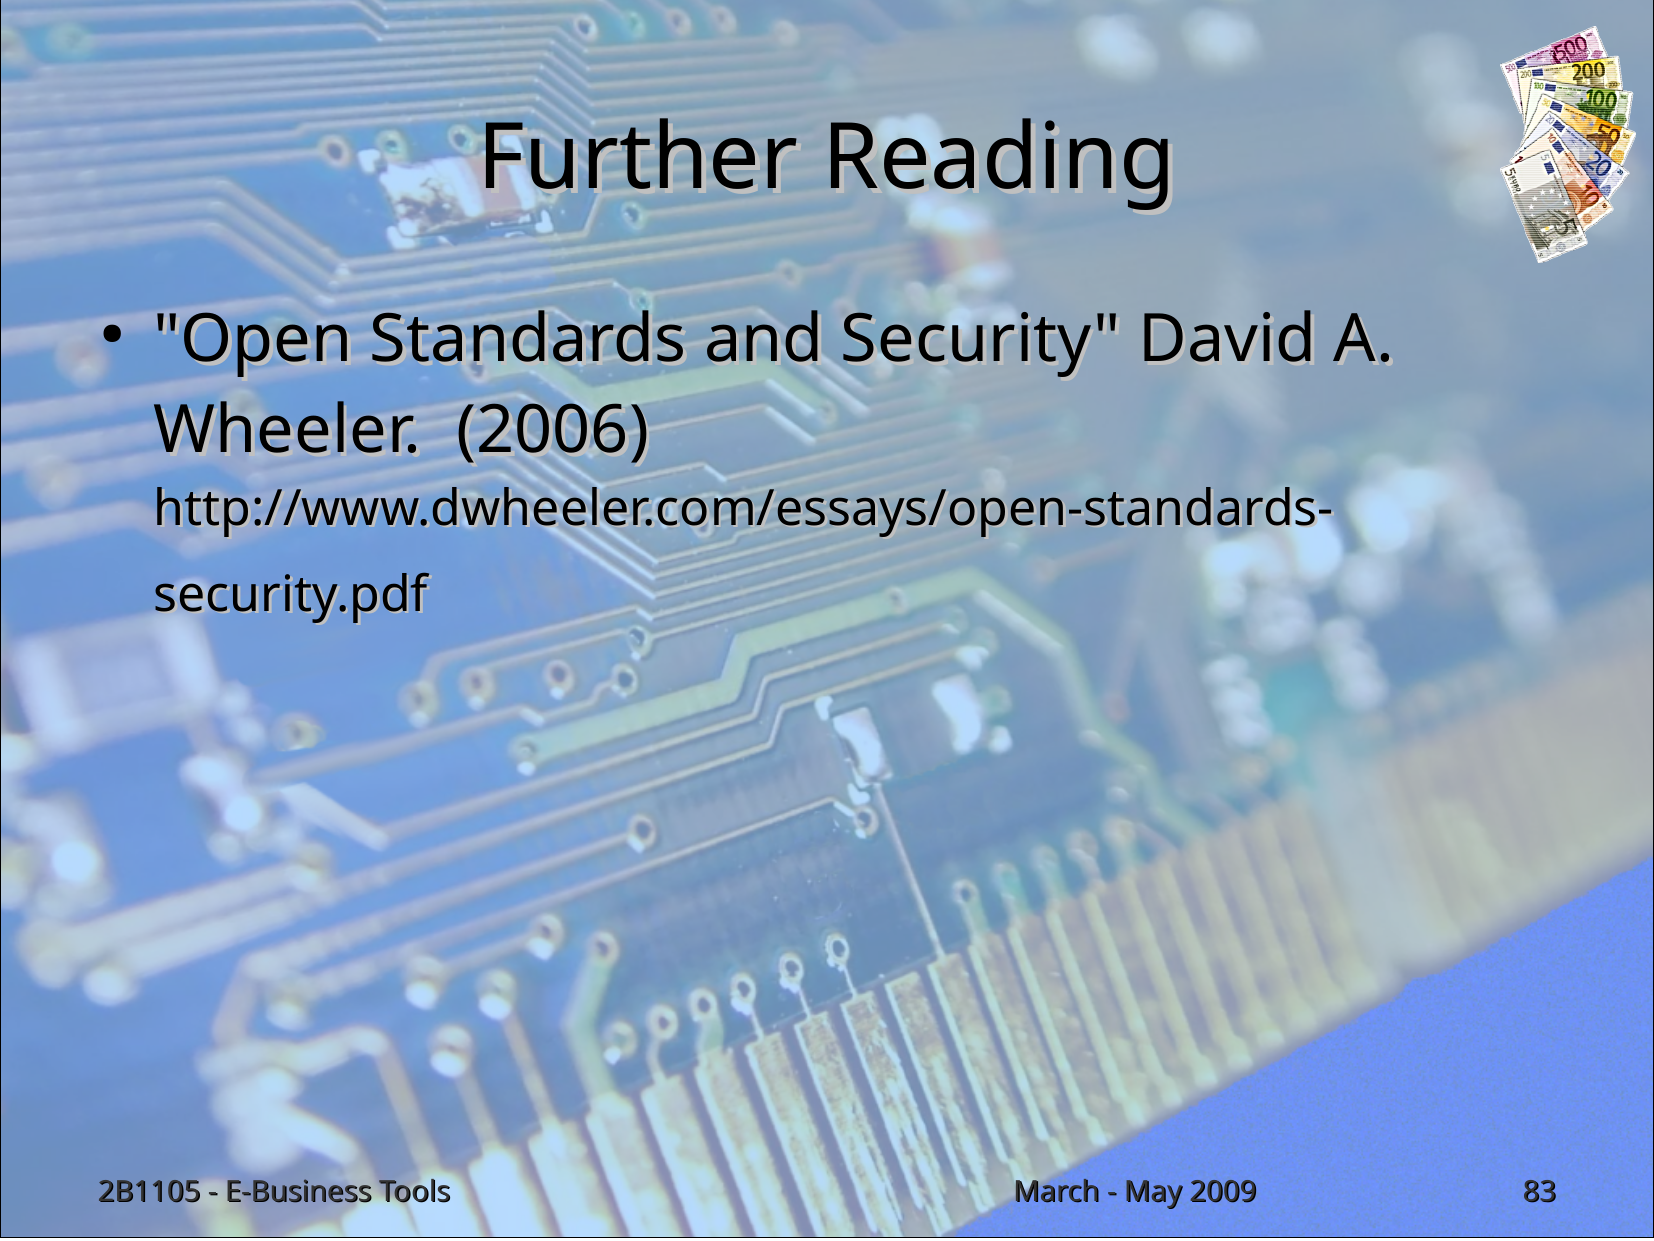

# Further Reading
"Open Standards and Security" David A. Wheeler. (2006)
http://www.dwheeler.com/essays/open-standards-security.pdf